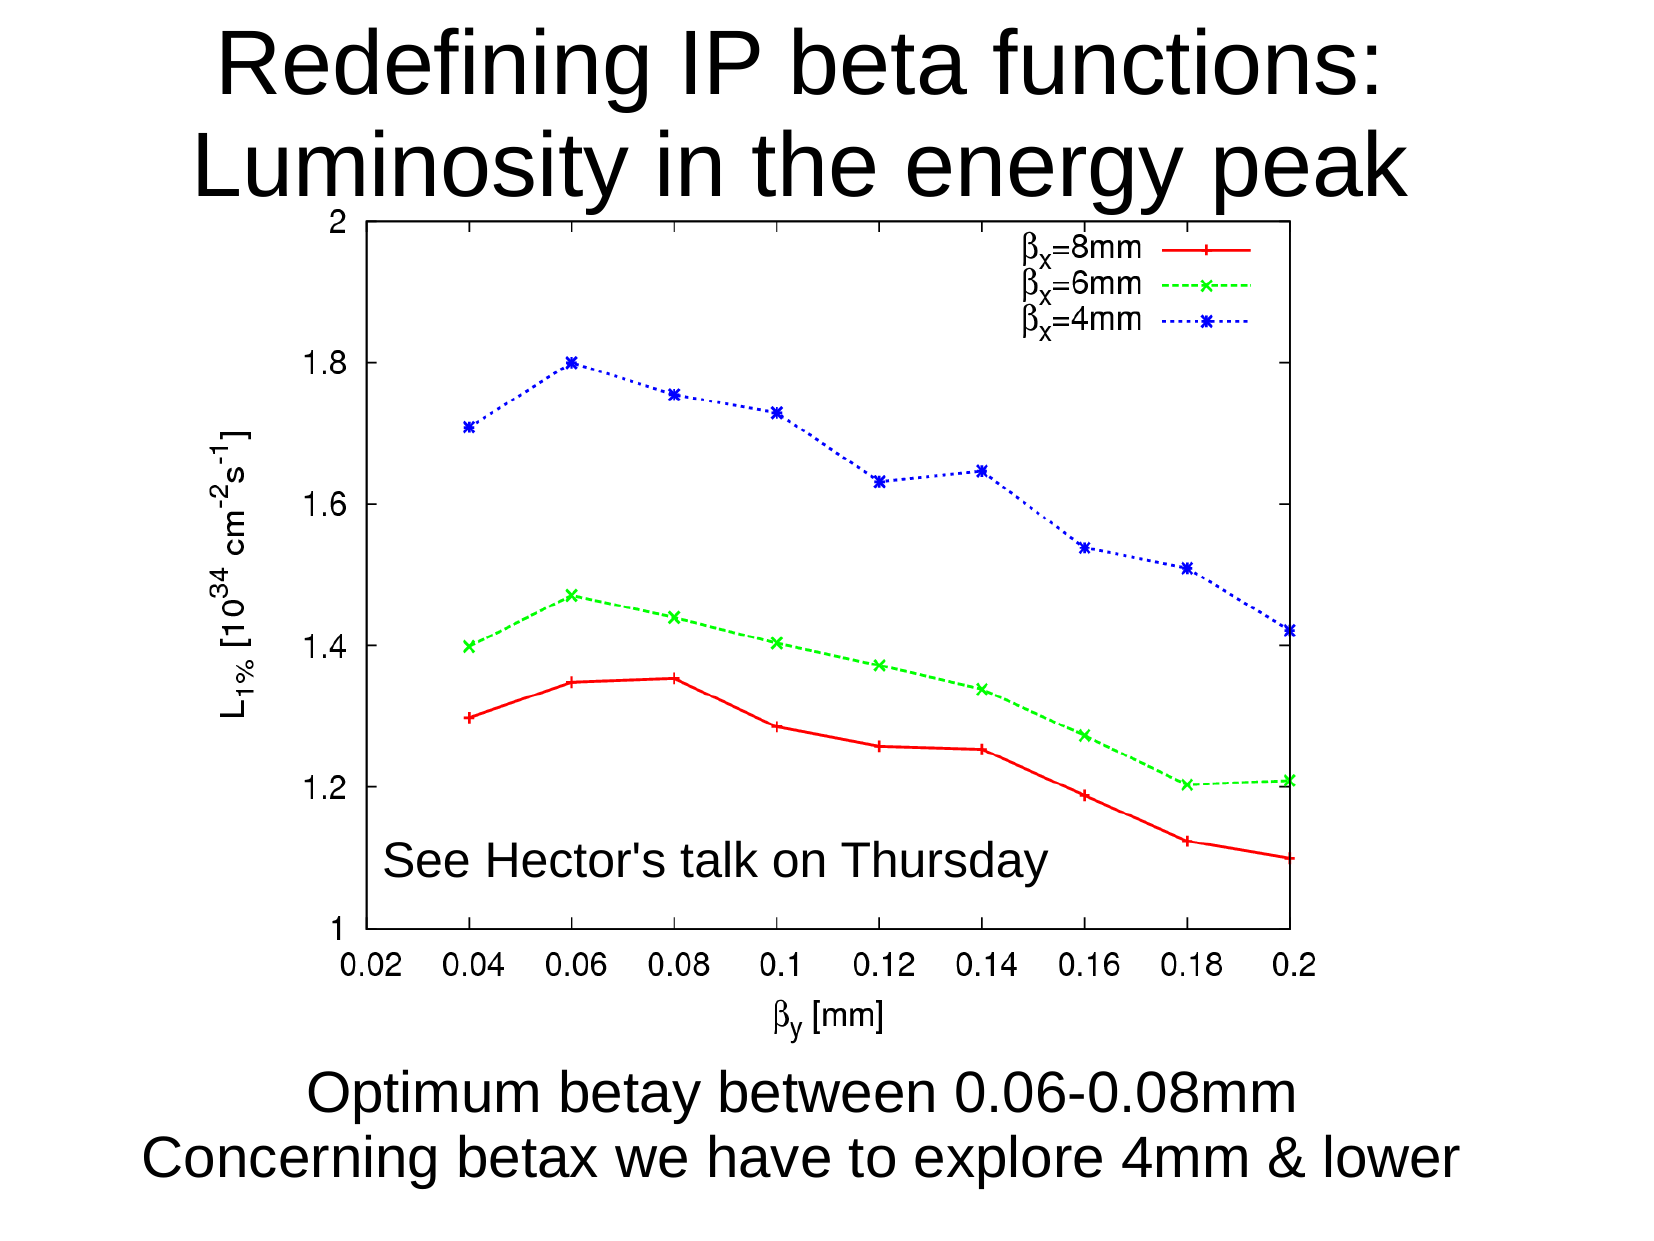

Redefining IP beta functions: Luminosity in the energy peak
See Hector's talk on Thursday
# Optimum betay between 0.06-0.08mm
Concerning betax we have to explore 4mm & lower